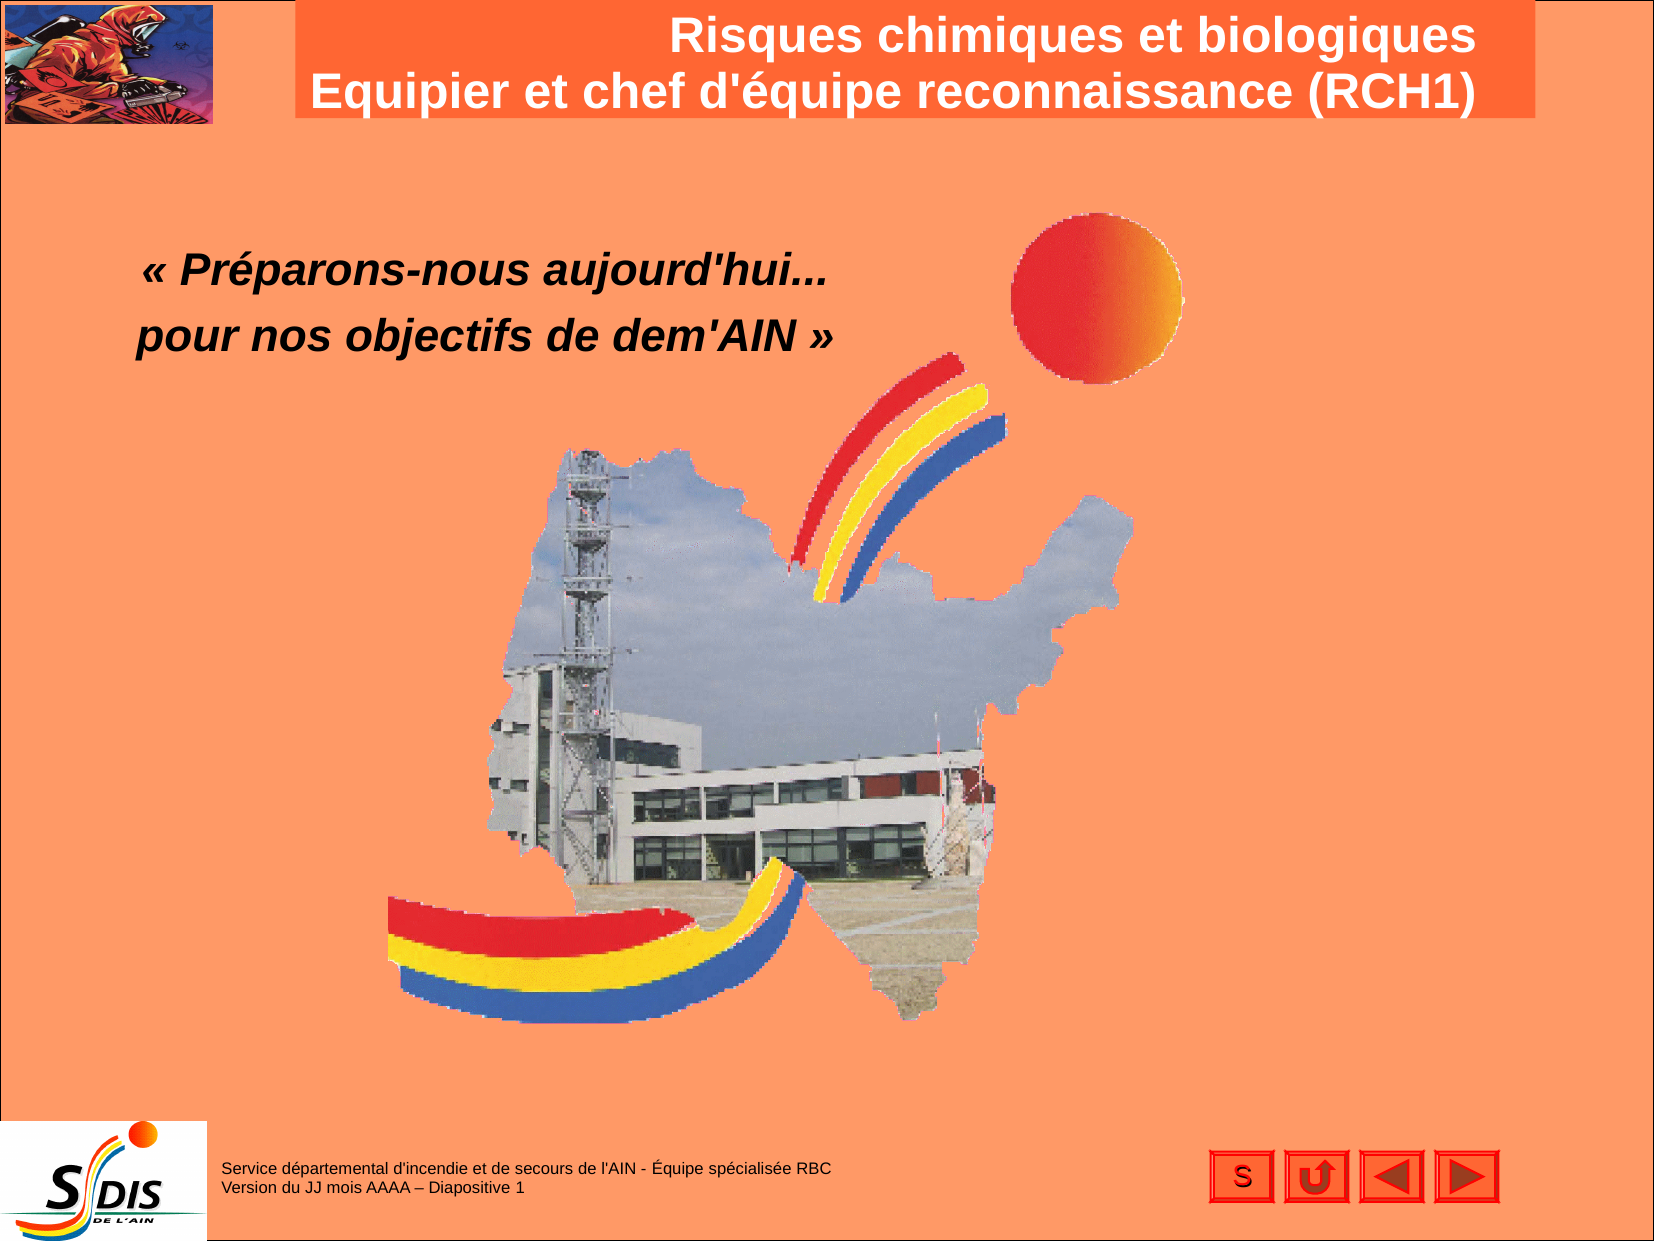

Risques chimiques et biologiques
Equipier et chef d'équipe reconnaissance (RCH1)
# « Préparons-nous aujourd'hui...
pour nos objectifs de dem'AIN »